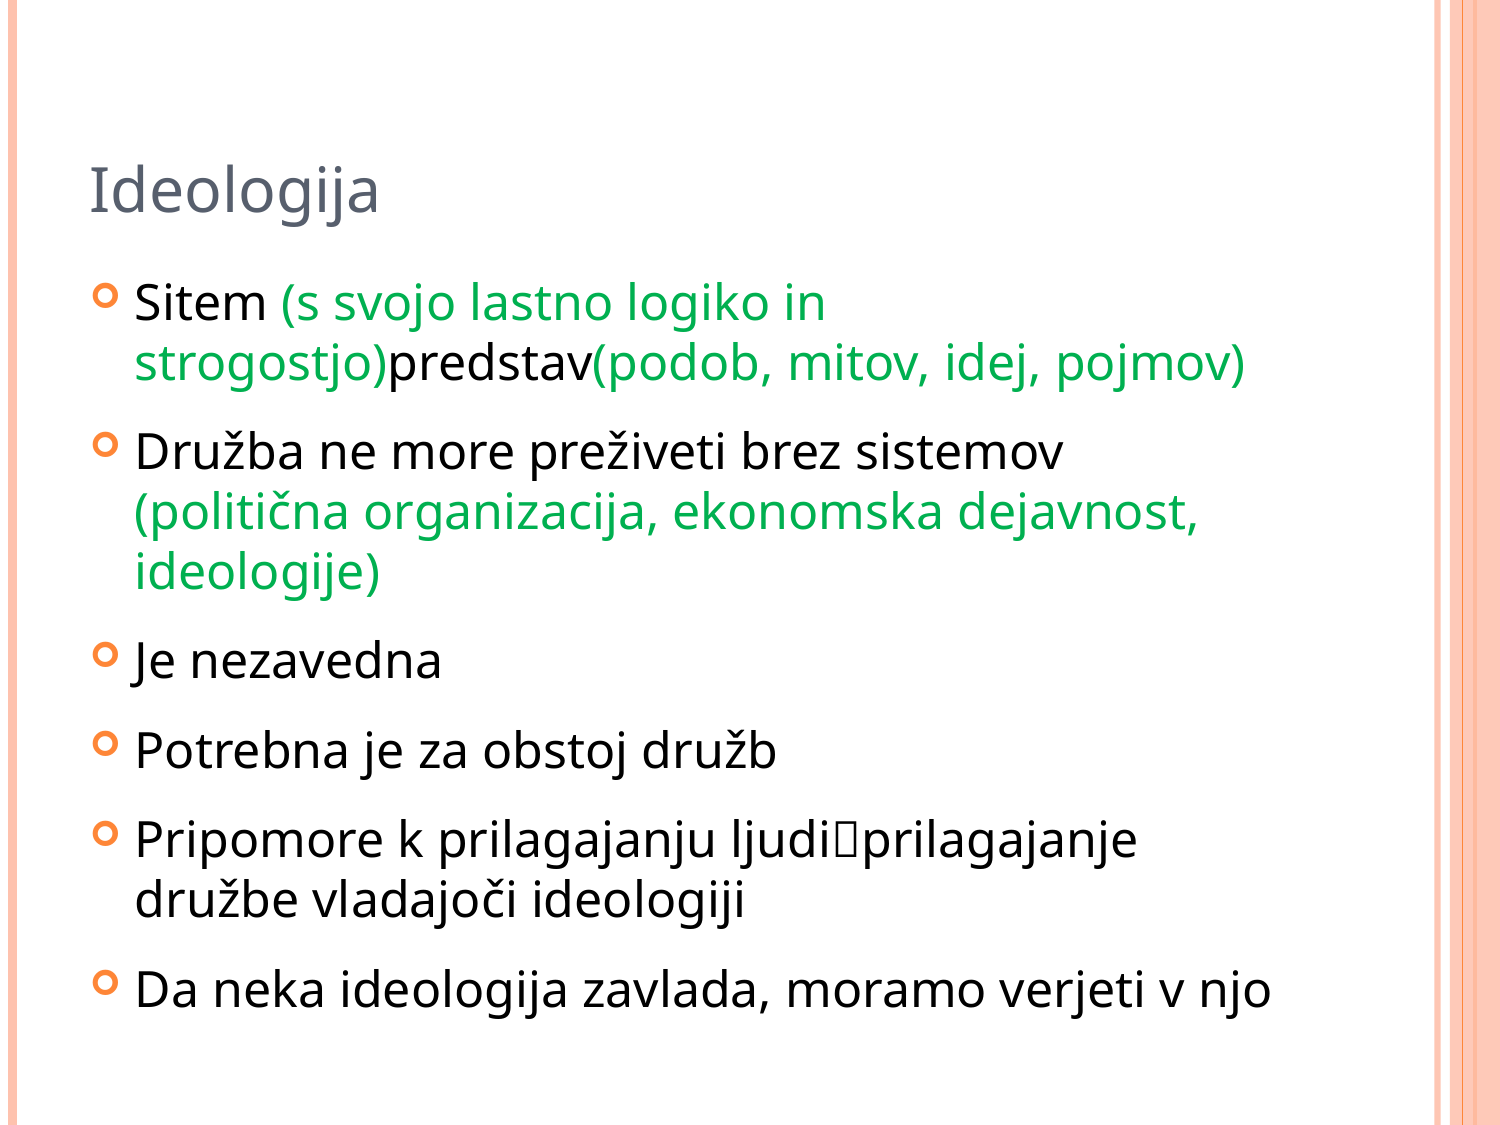

# Ideologija
Sitem (s svojo lastno logiko in strogostjo)predstav(podob, mitov, idej, pojmov)
Družba ne more preživeti brez sistemov (politična organizacija, ekonomska dejavnost, ideologije)
Je nezavedna
Potrebna je za obstoj družb
Pripomore k prilagajanju ljudiprilagajanje družbe vladajoči ideologiji
Da neka ideologija zavlada, moramo verjeti v njo